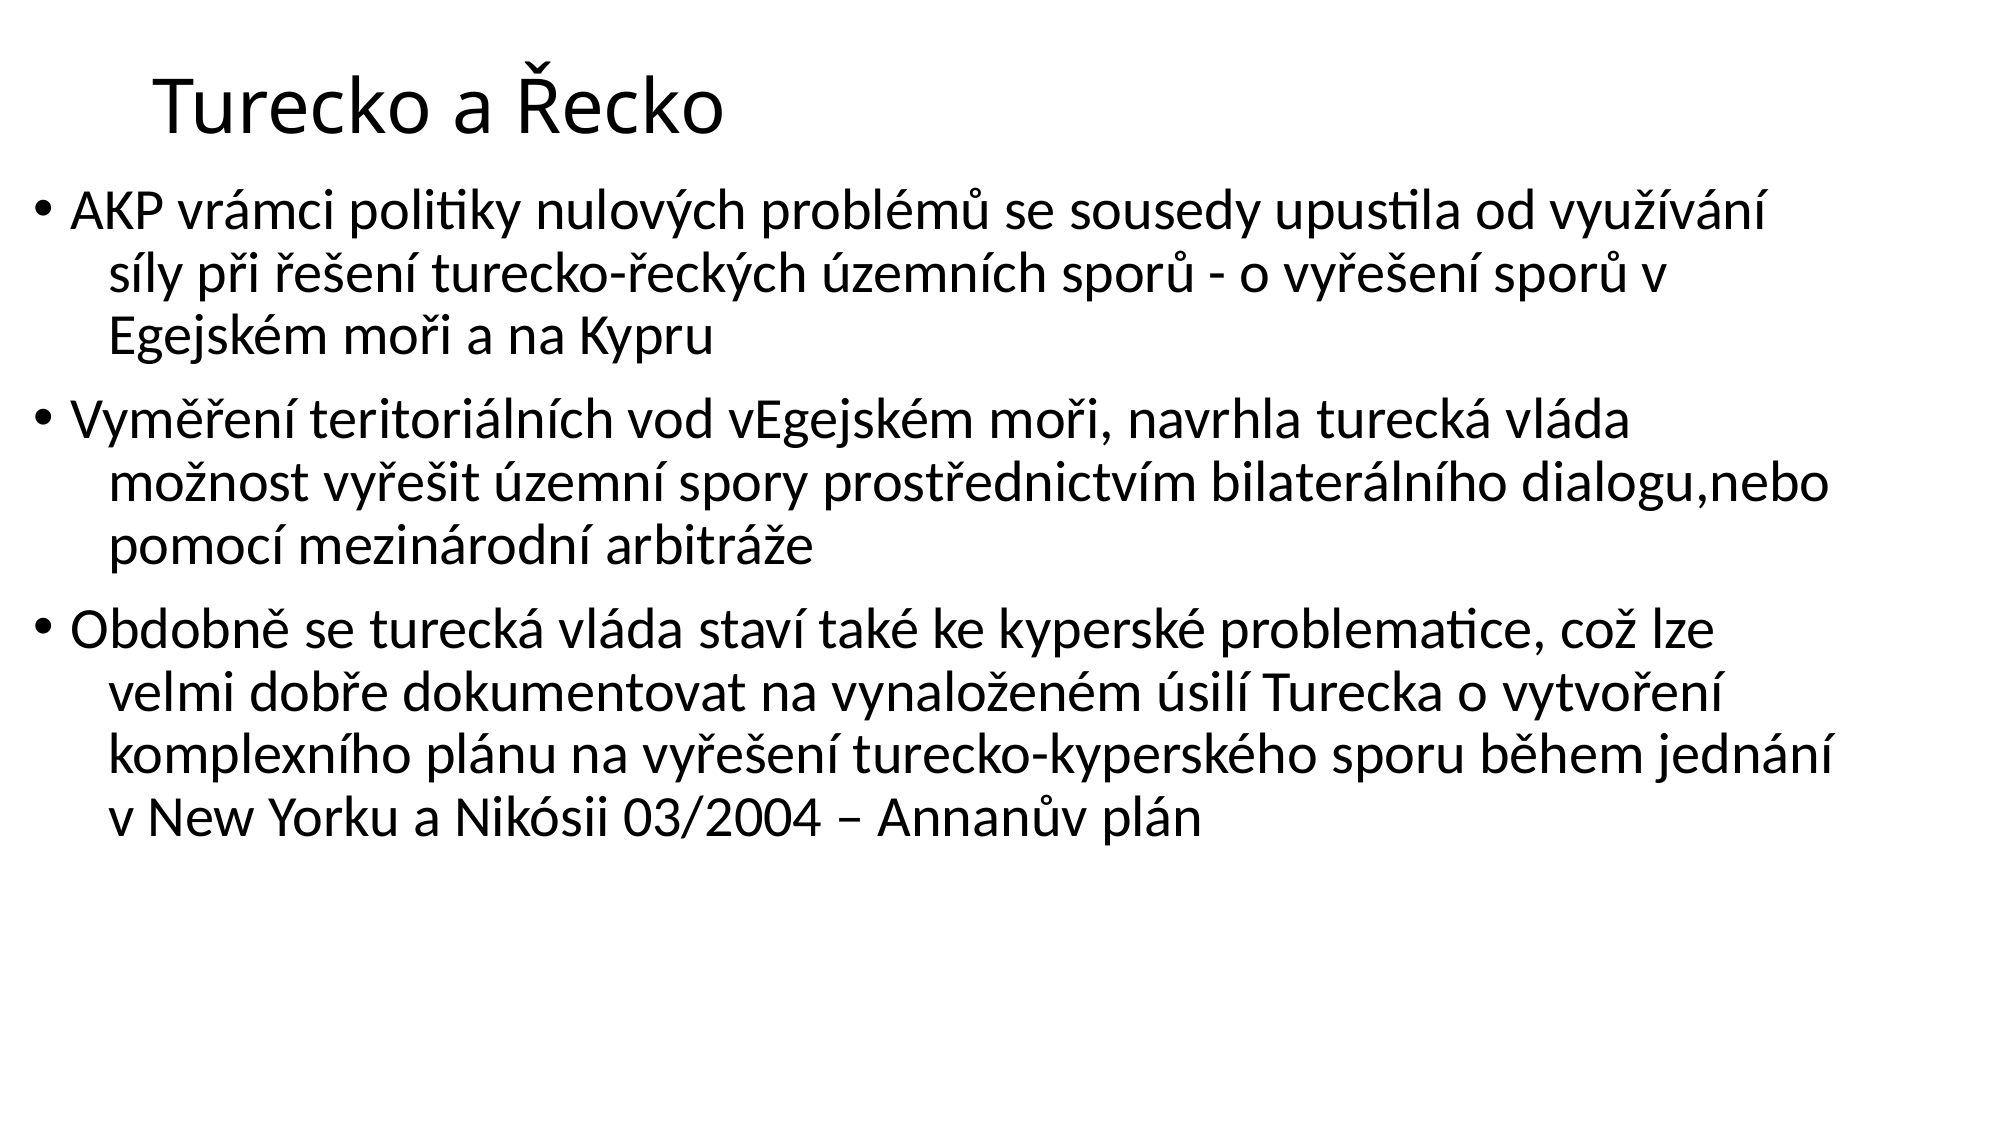

# Turecko a Řecko
AKP vrámci politiky nulových problémů se sousedy upustila od využívání síly při řešení turecko-řeckých územních sporů - o vyřešení sporů v Egejském moři a na Kypru
Vyměření teritoriálních vod vEgejském moři, navrhla turecká vláda možnost vyřešit územní spory prostřednictvím bilaterálního dialogu,nebo pomocí mezinárodní arbitráže
Obdobně se turecká vláda staví také ke kyperské problematice, což lze velmi dobře dokumentovat na vynaloženém úsilí Turecka o vytvoření komplexního plánu na vyřešení turecko-kyperského sporu během jednání v New Yorku a Nikósii 03/2004 – Annanův plán